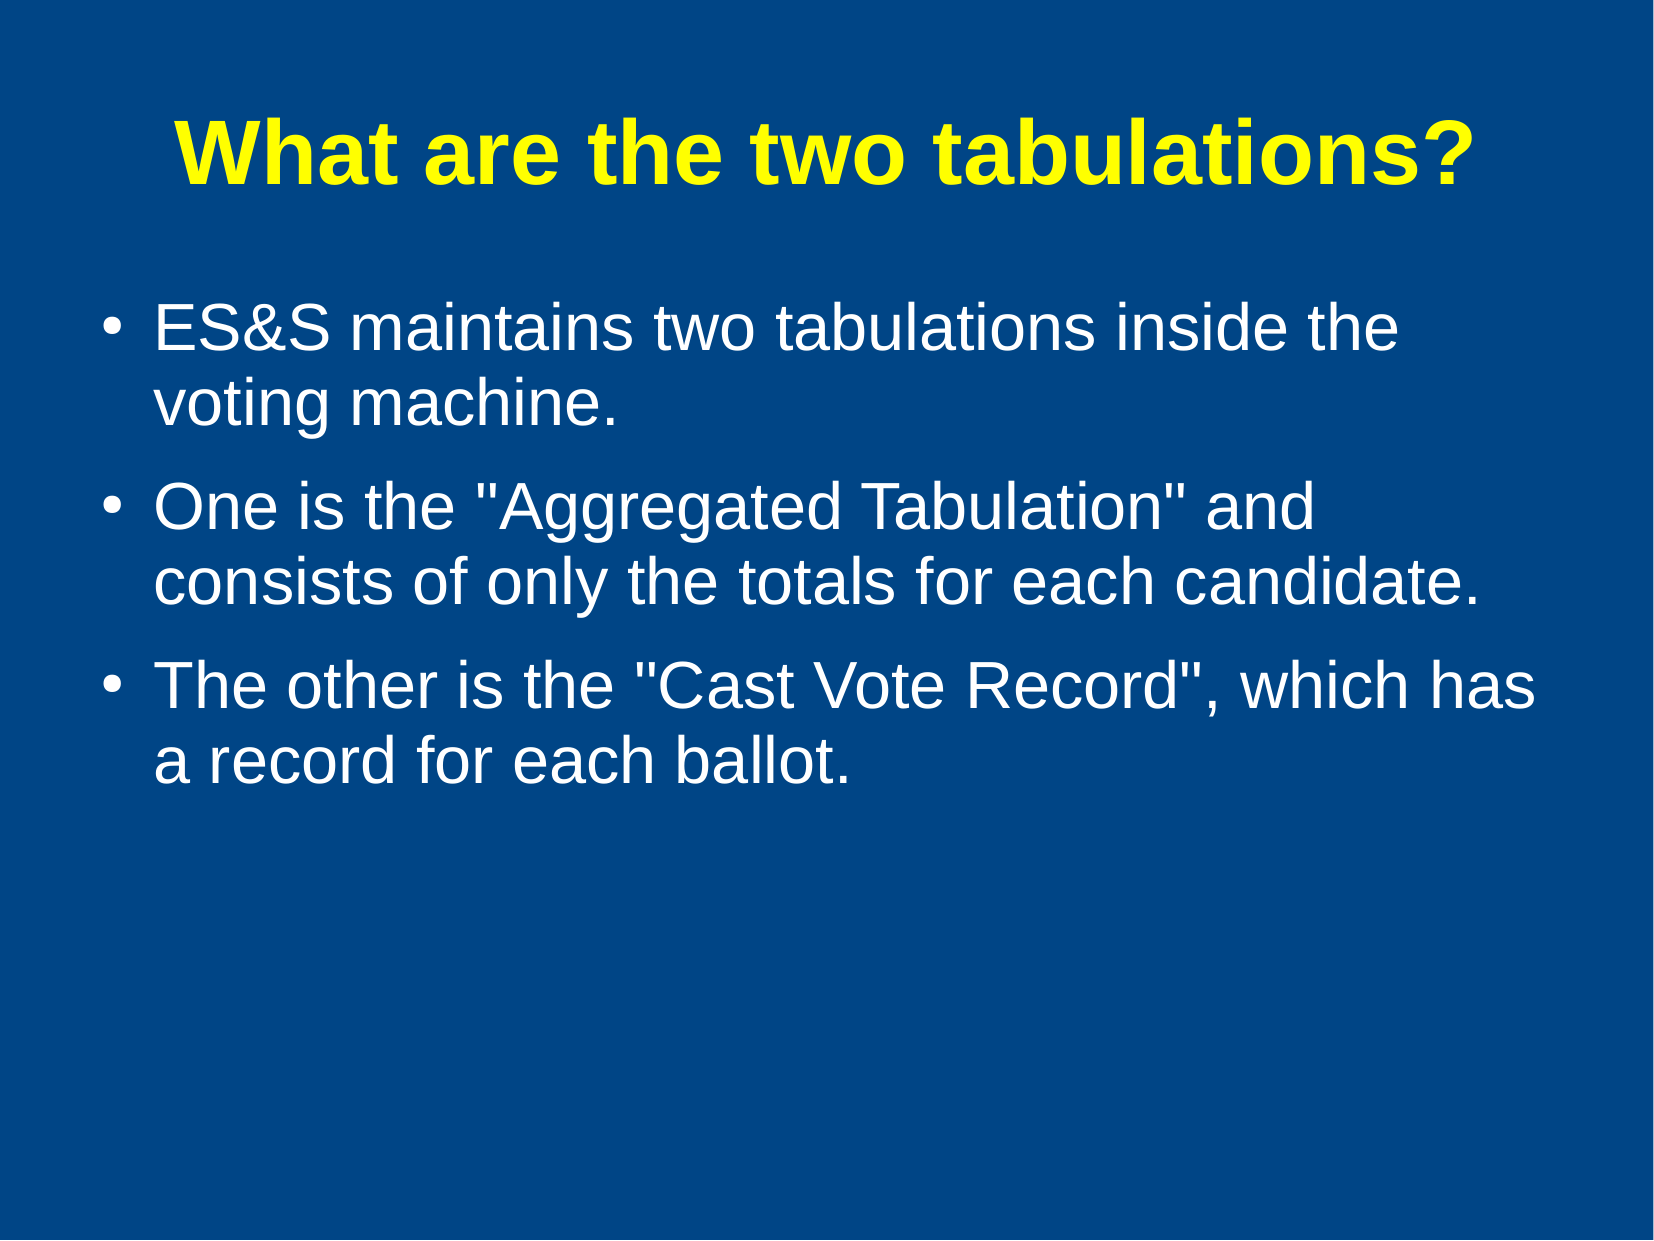

# What are the two tabulations?
ES&S maintains two tabulations inside the voting machine.
One is the "Aggregated Tabulation" and consists of only the totals for each candidate.
The other is the "Cast Vote Record", which has a record for each ballot.